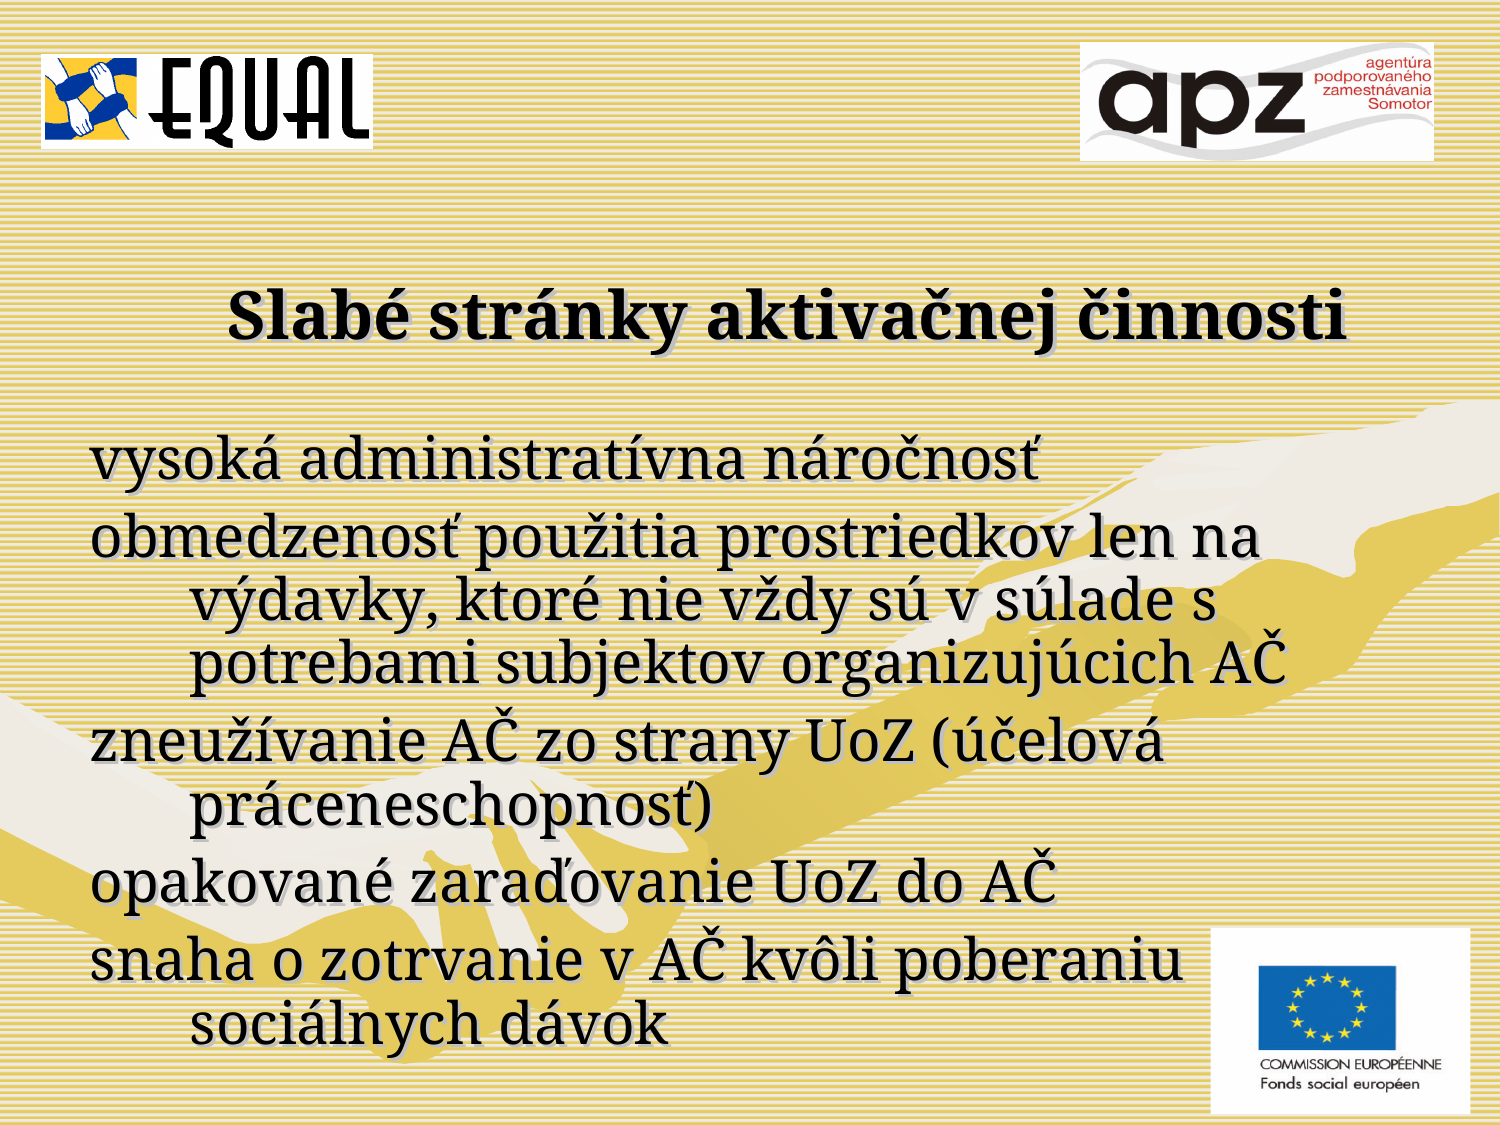

# Slabé stránky aktivačnej činnosti
vysoká administratívna náročnosť
obmedzenosť použitia prostriedkov len na výdavky, ktoré nie vždy sú v súlade s potrebami subjektov organizujúcich AČ
zneužívanie AČ zo strany UoZ (účelová práceneschopnosť)
opakované zaraďovanie UoZ do AČ
snaha o zotrvanie v AČ kvôli poberaniu sociálnych dávok